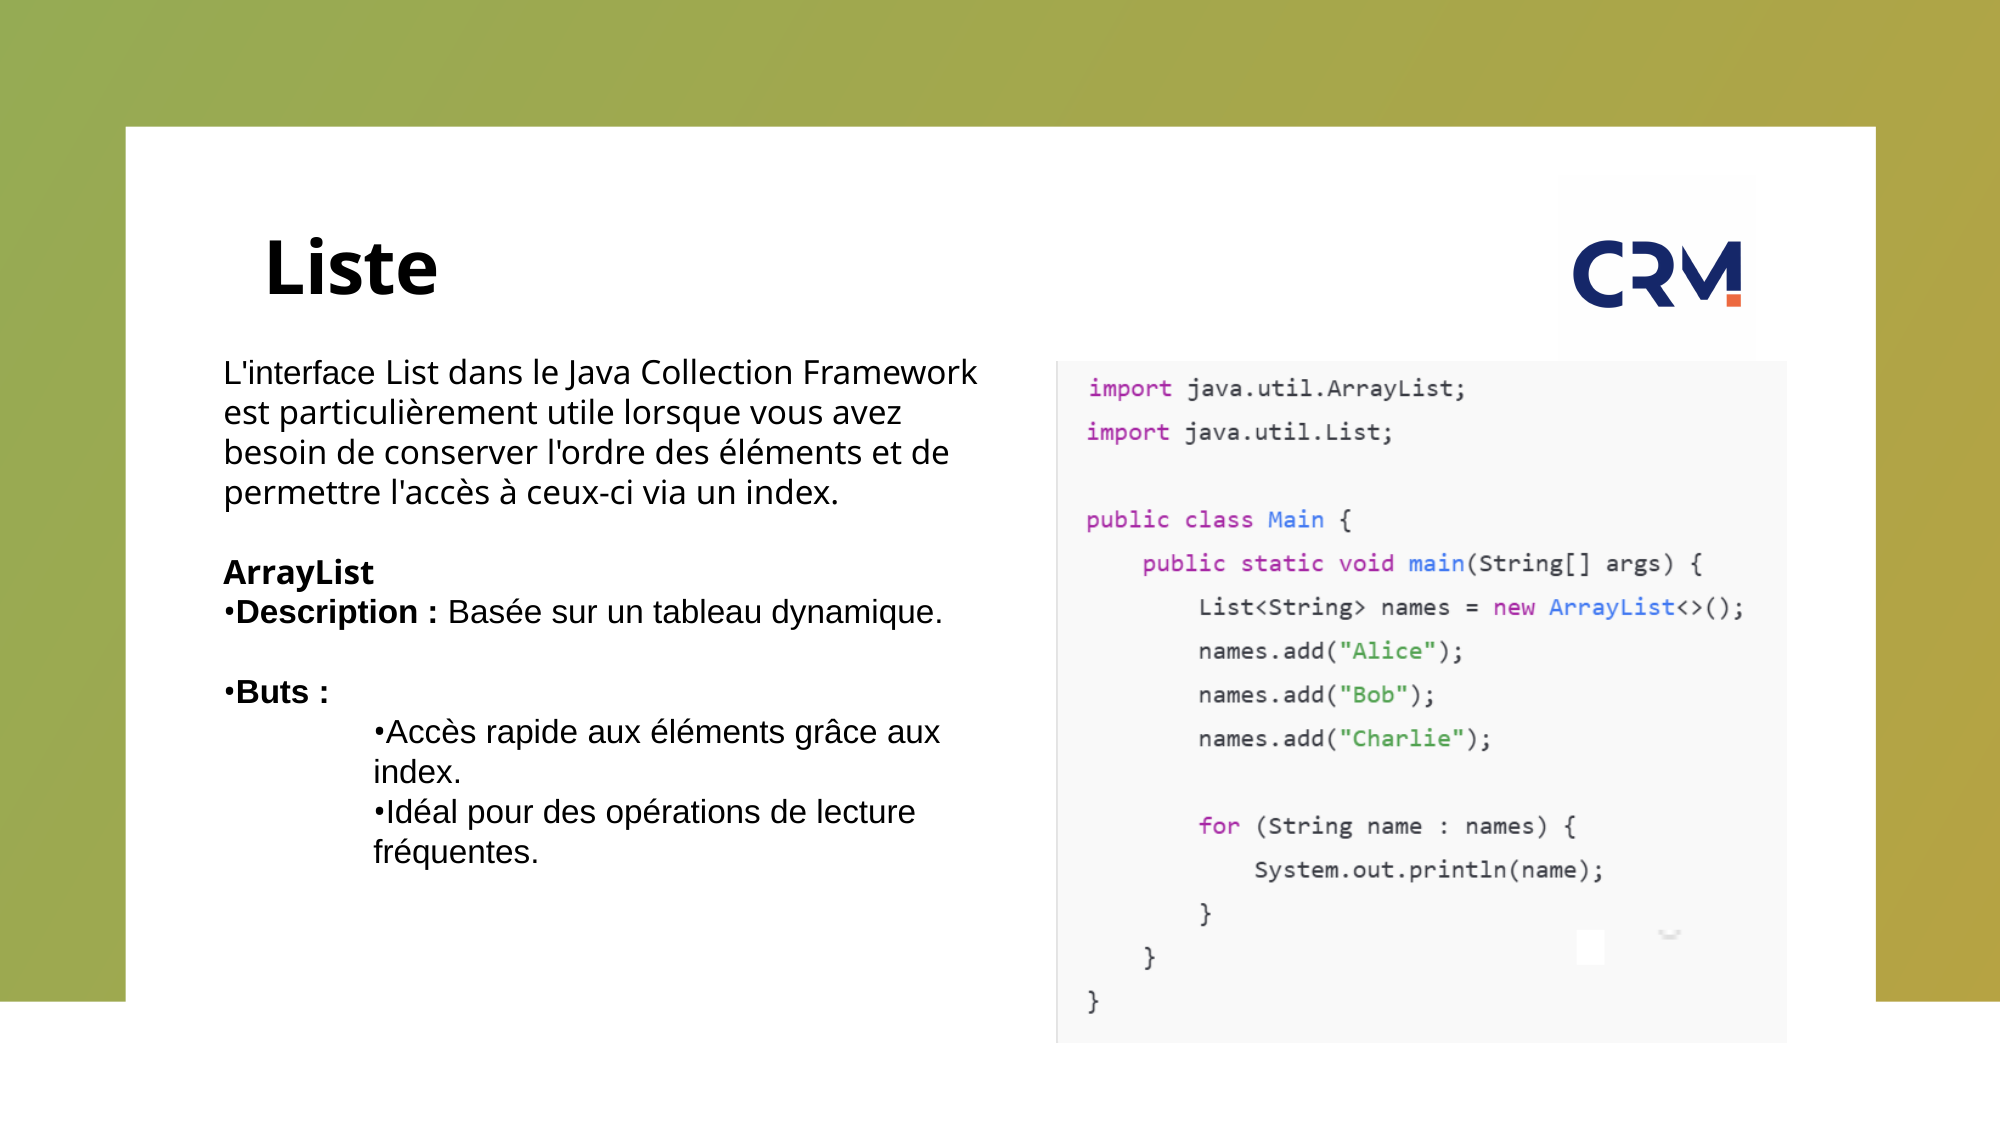

# Liste
L'interface List dans le Java Collection Framework est particulièrement utile lorsque vous avez besoin de conserver l'ordre des éléments et de permettre l'accès à ceux-ci via un index.
ArrayList
Description : Basée sur un tableau dynamique.
Buts :
Accès rapide aux éléments grâce aux index.
Idéal pour des opérations de lecture fréquentes.